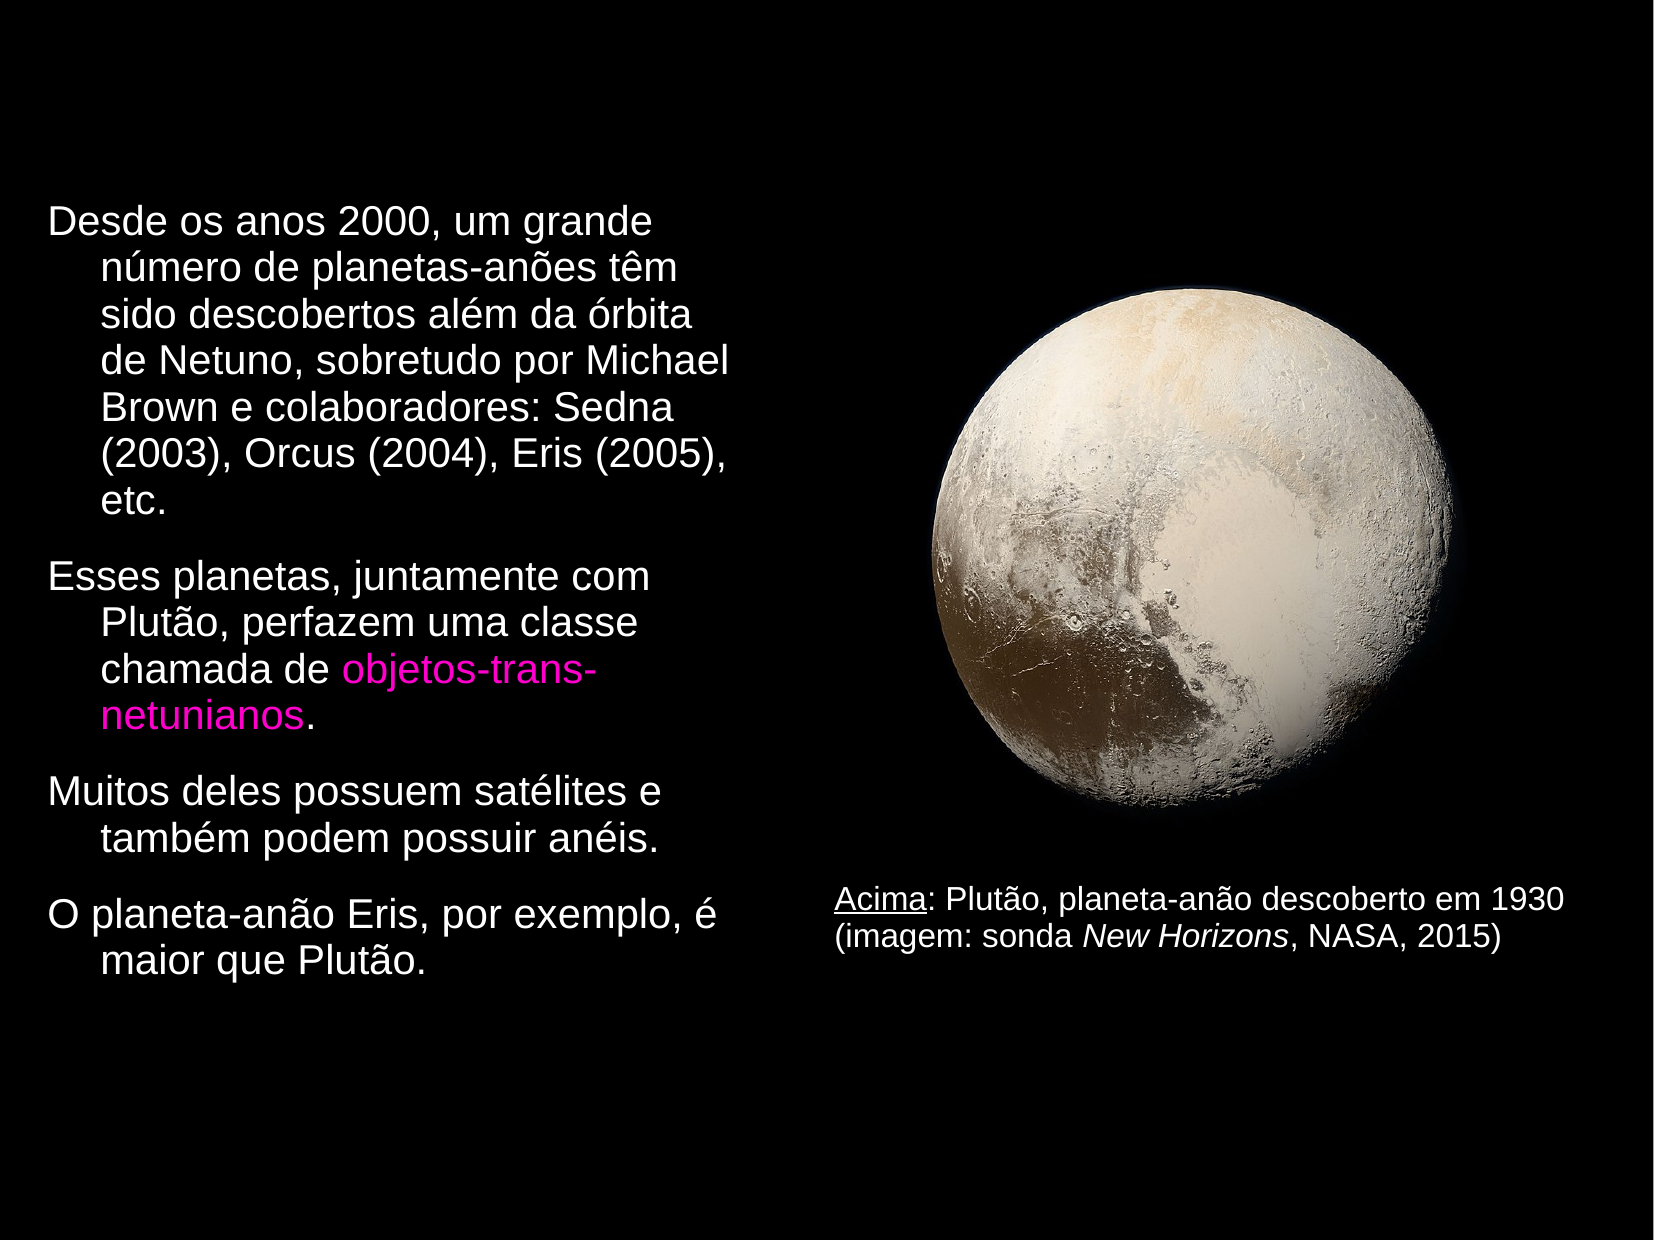

# Desde os anos 2000, um grande número de planetas-anões têm sido descobertos além da órbita de Netuno, sobretudo por Michael Brown e colaboradores: Sedna (2003), Orcus (2004), Eris (2005), etc.
Esses planetas, juntamente com Plutão, perfazem uma classe chamada de objetos-trans-netunianos.
Muitos deles possuem satélites e também podem possuir anéis.
O planeta-anão Eris, por exemplo, é maior que Plutão.
Acima: Plutão, planeta-anão descoberto em 1930
(imagem: sonda New Horizons, NASA, 2015)